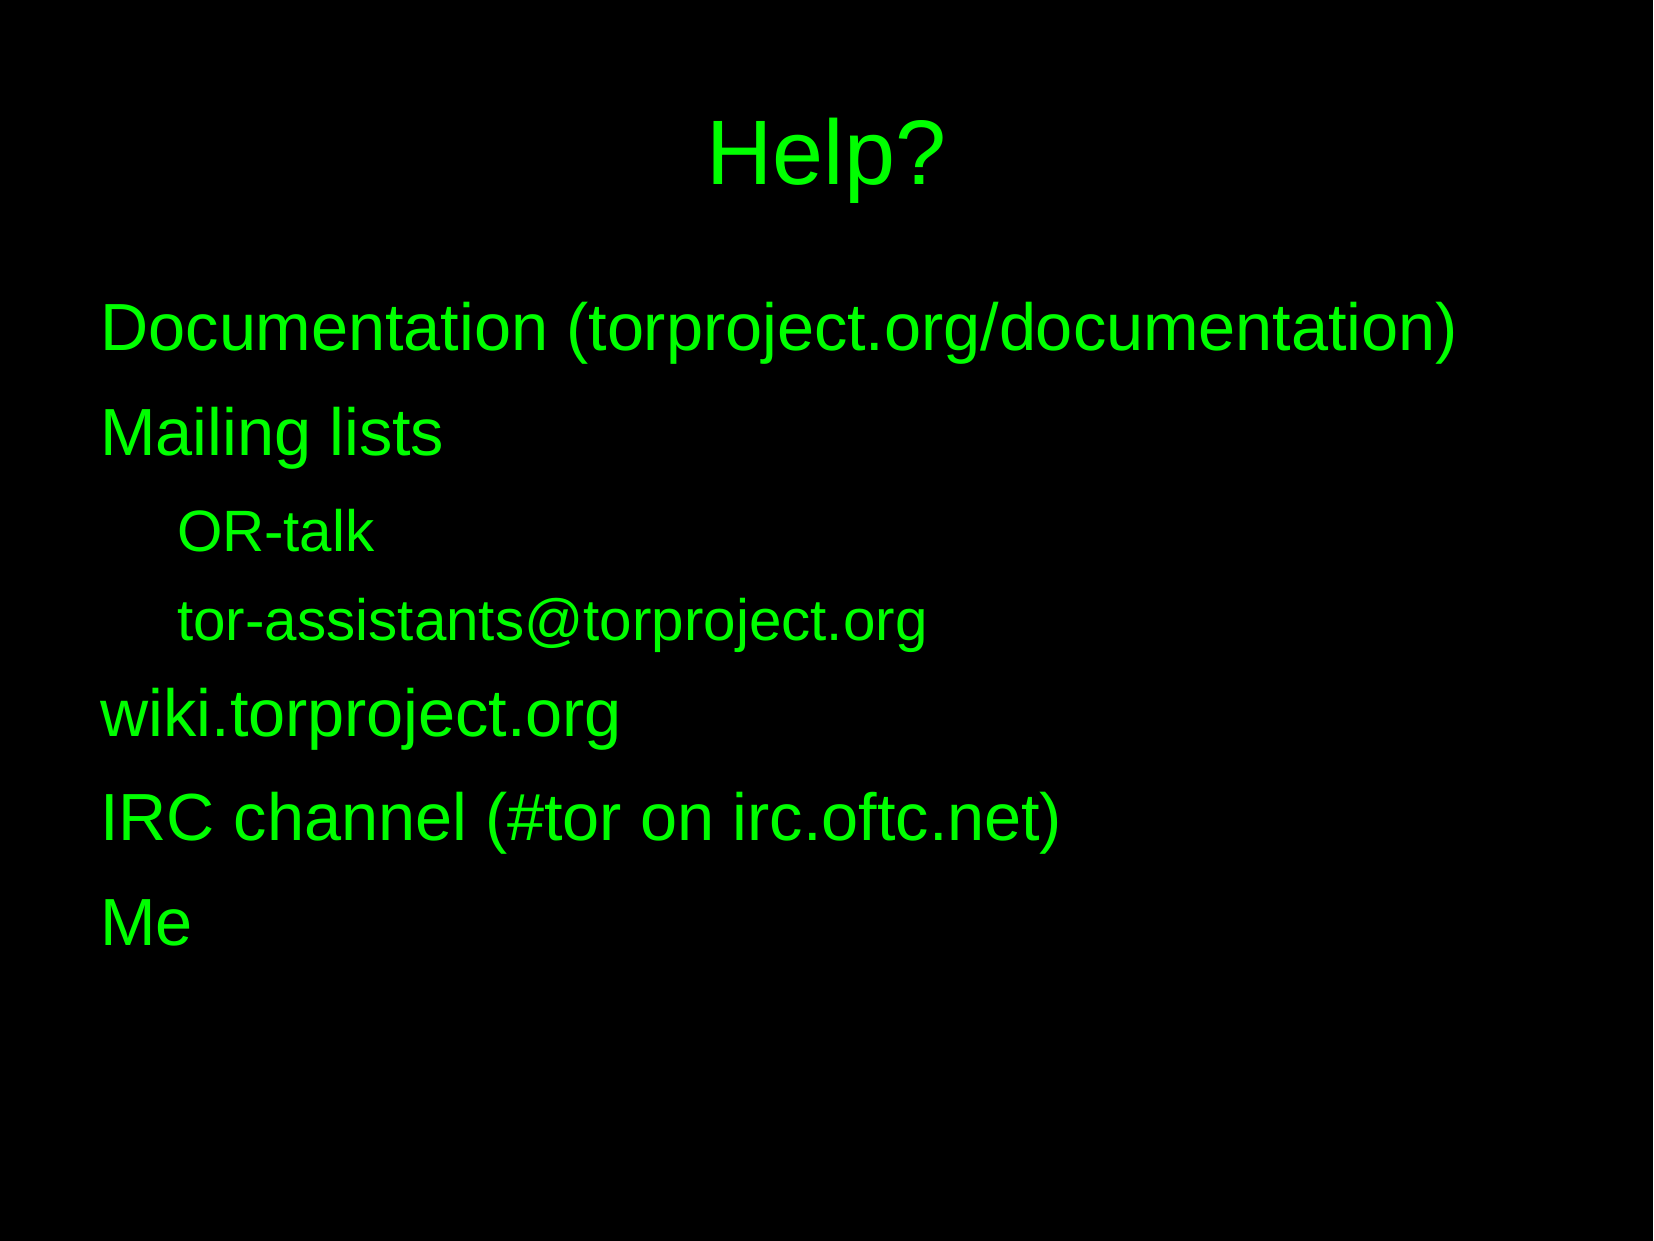

# Help?
Documentation (torproject.org/documentation)
Mailing lists
OR-talk
tor-assistants@torproject.org
wiki.torproject.org
IRC channel (#tor on irc.oftc.net)
Me